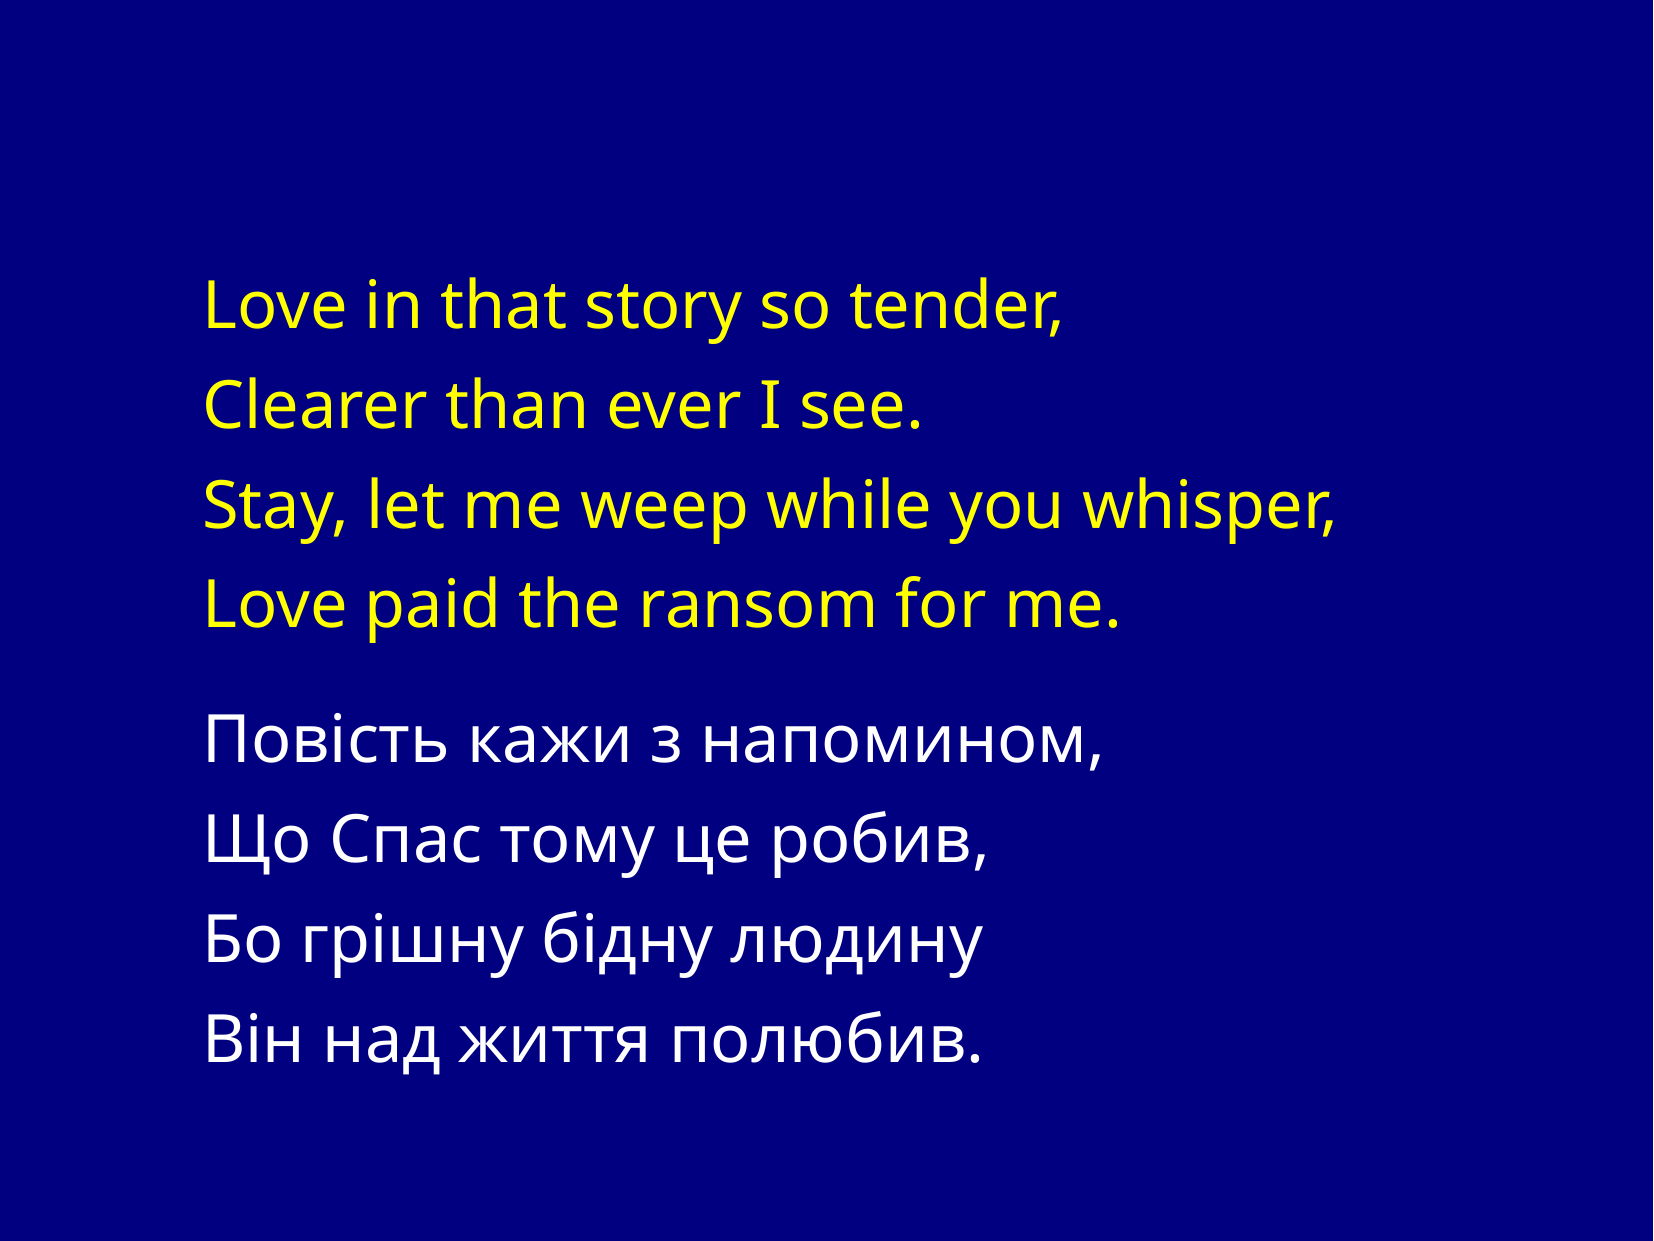

Love in that story so tender,
	Clearer than ever I see.
	Stay, let me weep while you whisper,
	Love paid the ransom for me.
	Повість кажи з напомином,
	Що Спас тому це робив,
	Бо грішну бідну людину
	Він над життя полюбив.